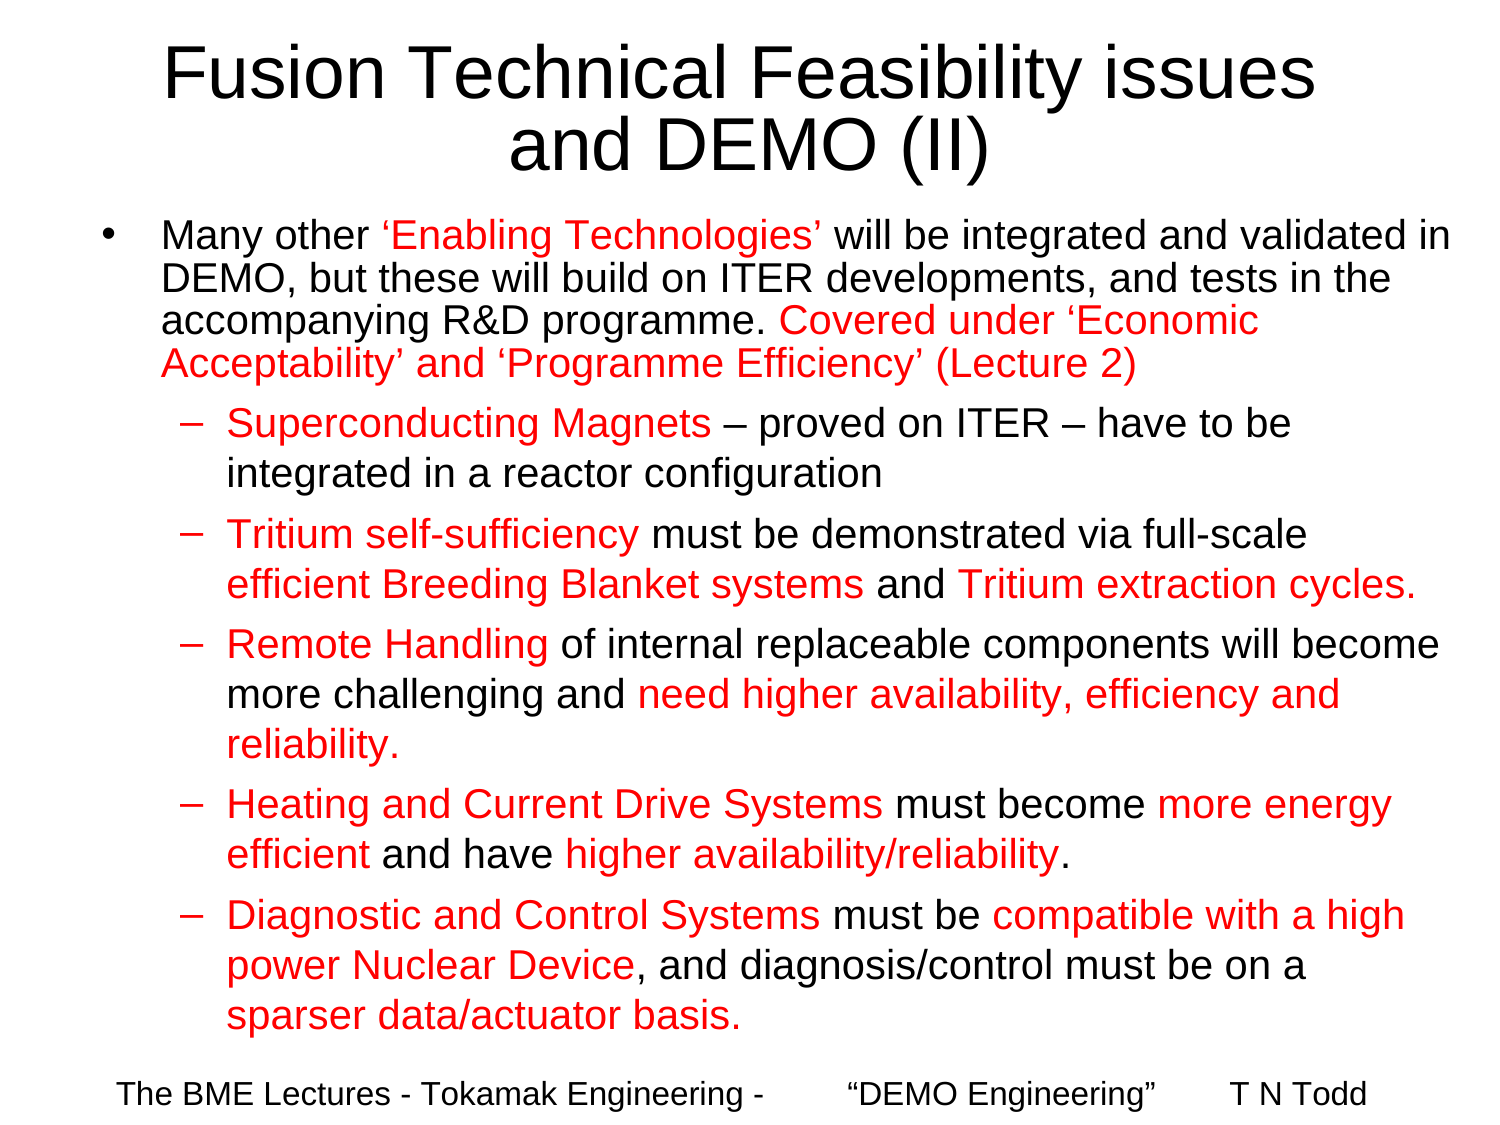

Fusion Technical Feasibility issues
and DEMO (II)
Many other ‘Enabling Technologies’ will be integrated and validated in DEMO, but these will build on ITER developments, and tests in the accompanying R&D programme. Covered under ‘Economic Acceptability’ and ‘Programme Efficiency’ (Lecture 2)
Superconducting Magnets – proved on ITER – have to be integrated in a reactor configuration
Tritium self-sufficiency must be demonstrated via full-scale efficient Breeding Blanket systems and Tritium extraction cycles.
Remote Handling of internal replaceable components will become more challenging and need higher availability, efficiency and reliability.
Heating and Current Drive Systems must become more energy efficient and have higher availability/reliability.
Diagnostic and Control Systems must be compatible with a high power Nuclear Device, and diagnosis/control must be on a sparser data/actuator basis.